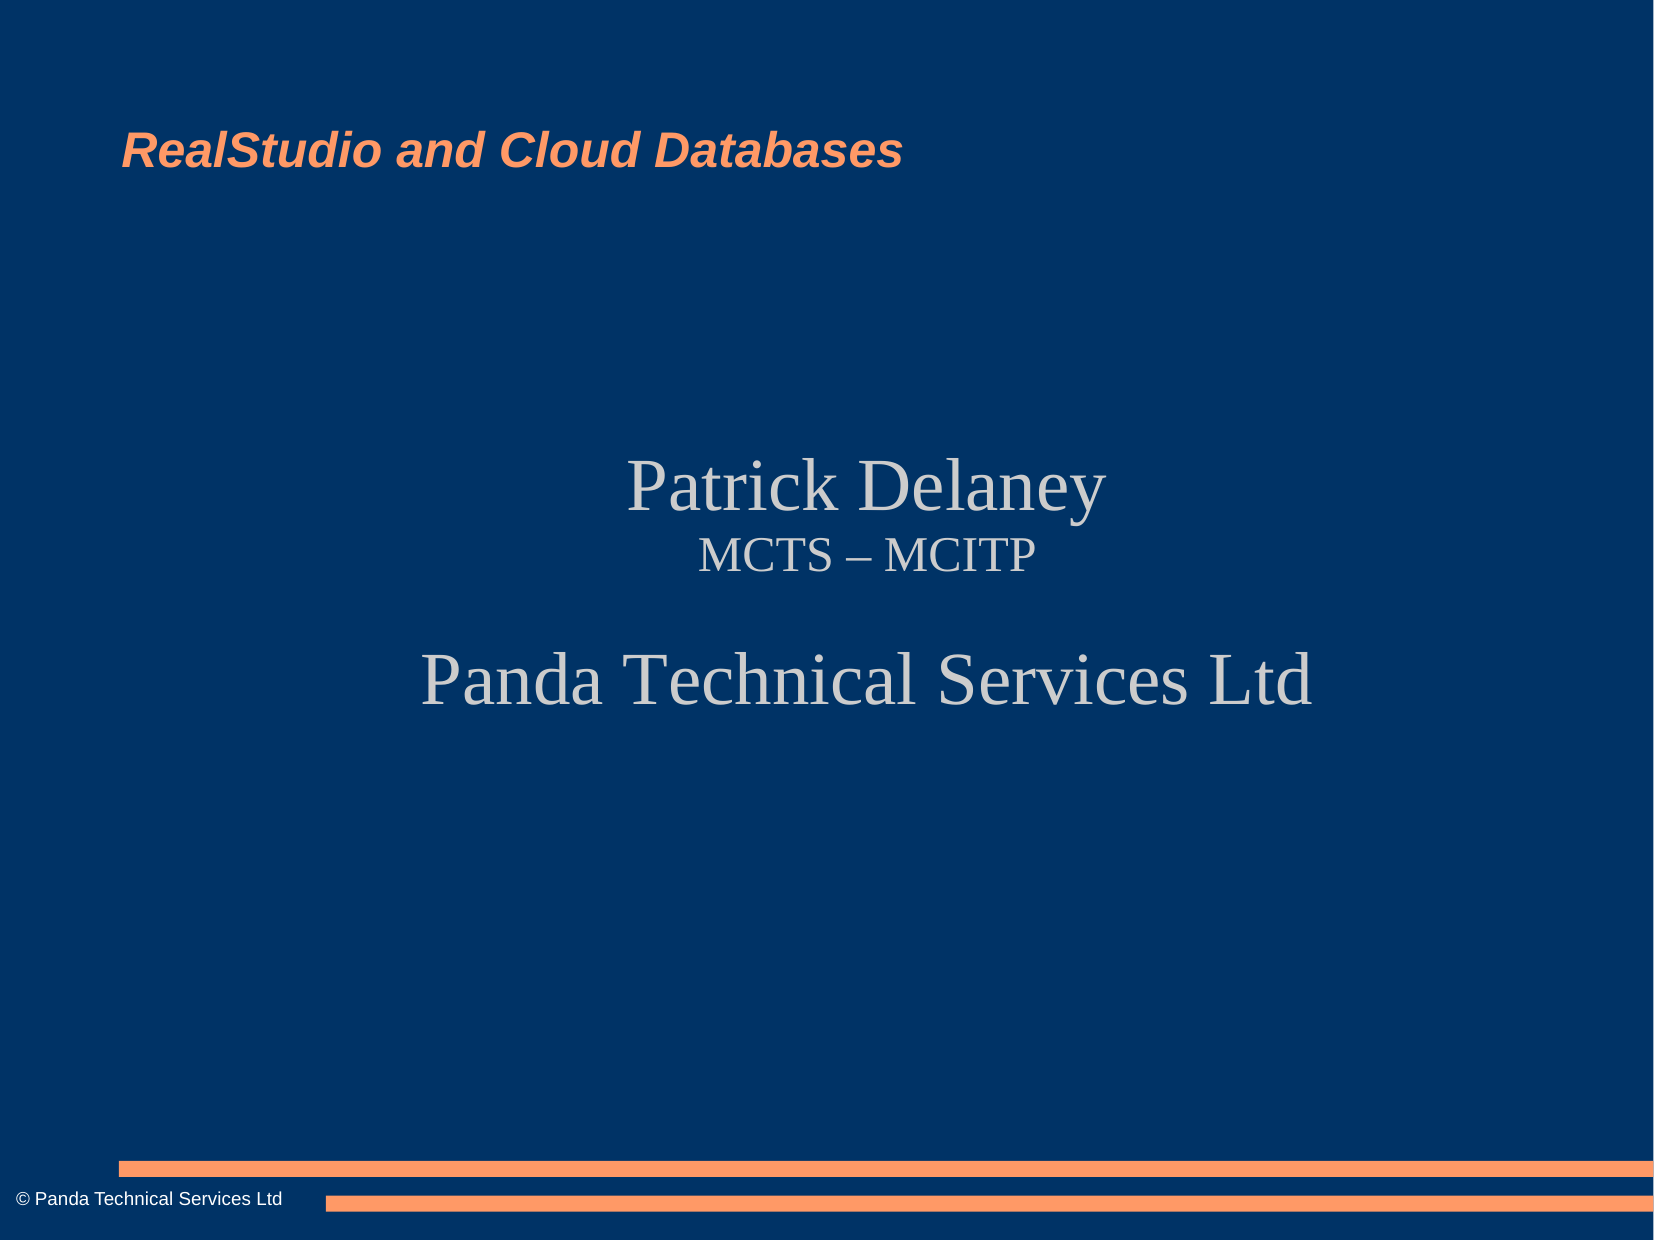

# RealStudio and Cloud Databases
Patrick Delaney
MCTS – MCITP
Panda Technical Services Ltd
© Panda Technical Services Ltd